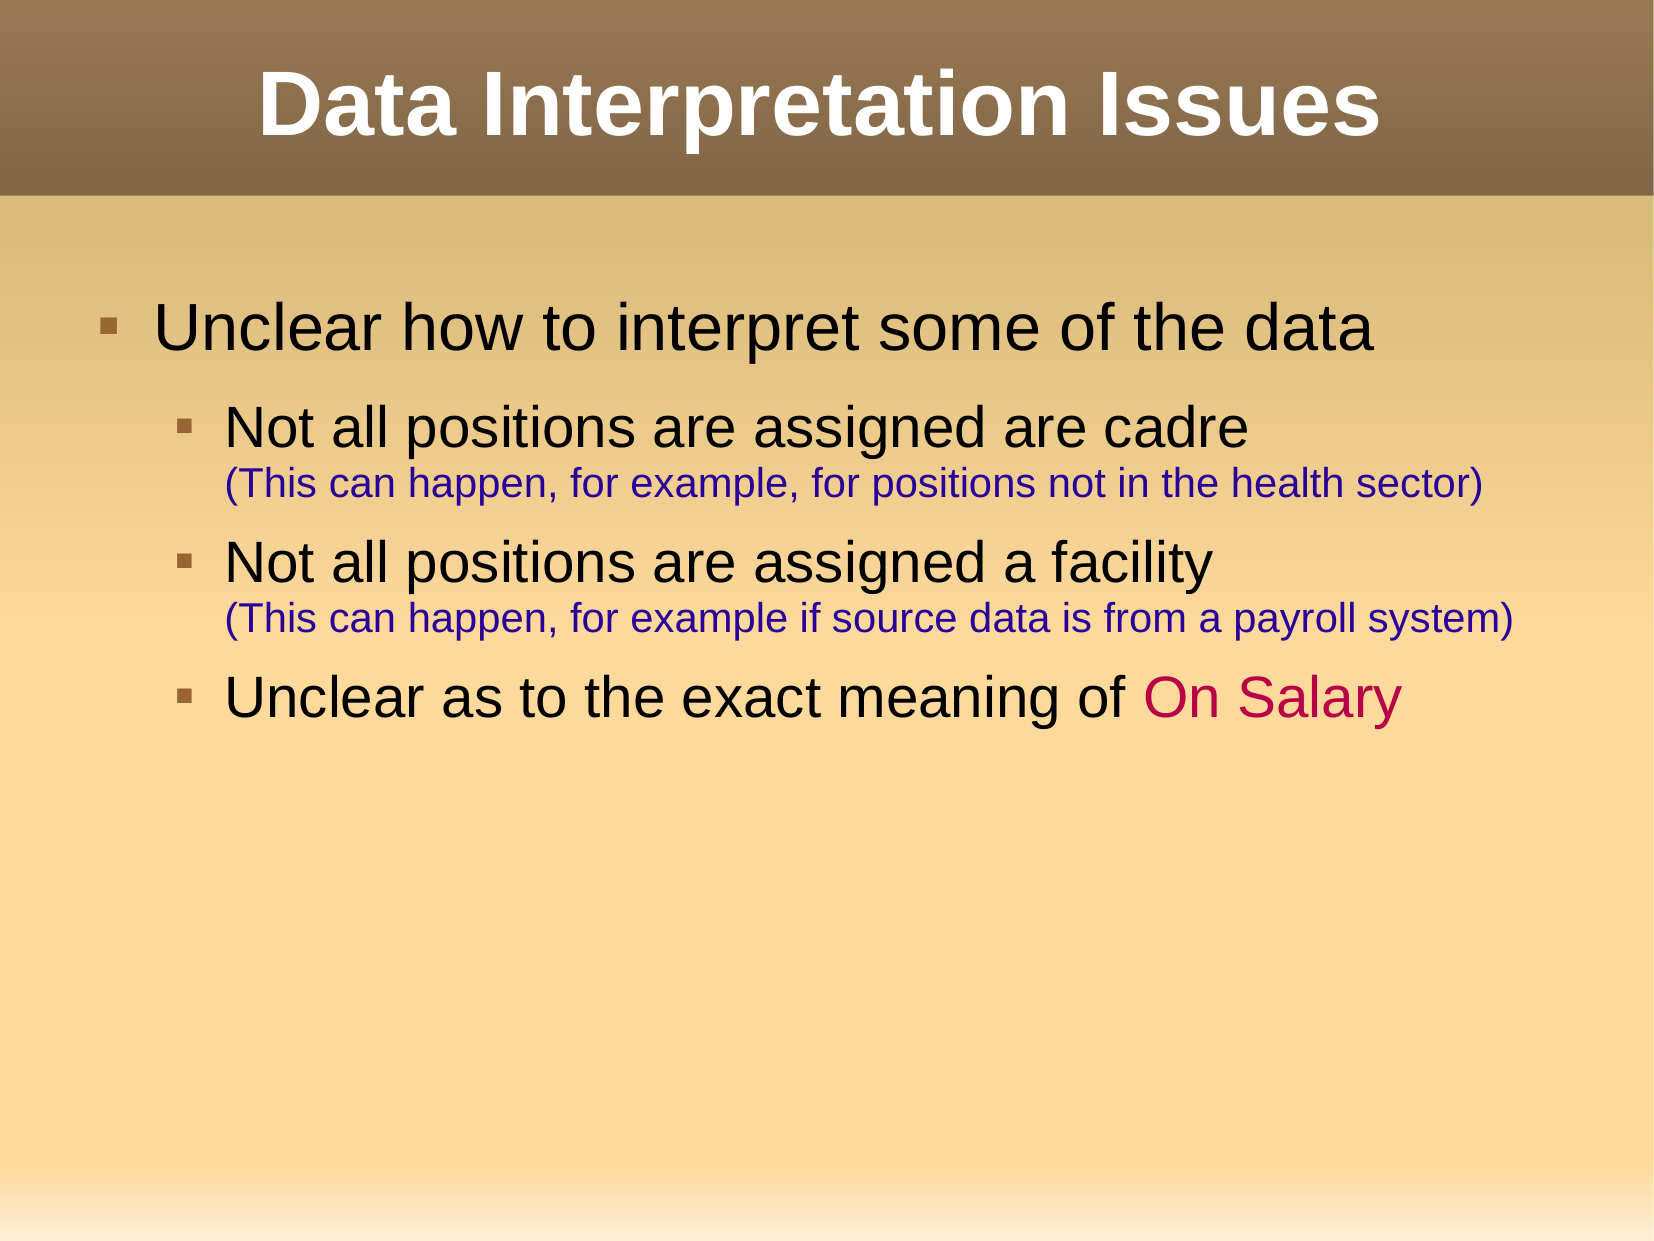

# Data Interpretation Issues
Unclear how to interpret some of the data
Not all positions are assigned are cadre
(This can happen, for example, for positions not in the health sector)
Not all positions are assigned a facility
(This can happen, for example if source data is from a payroll system)
Unclear as to the exact meaning of On Salary